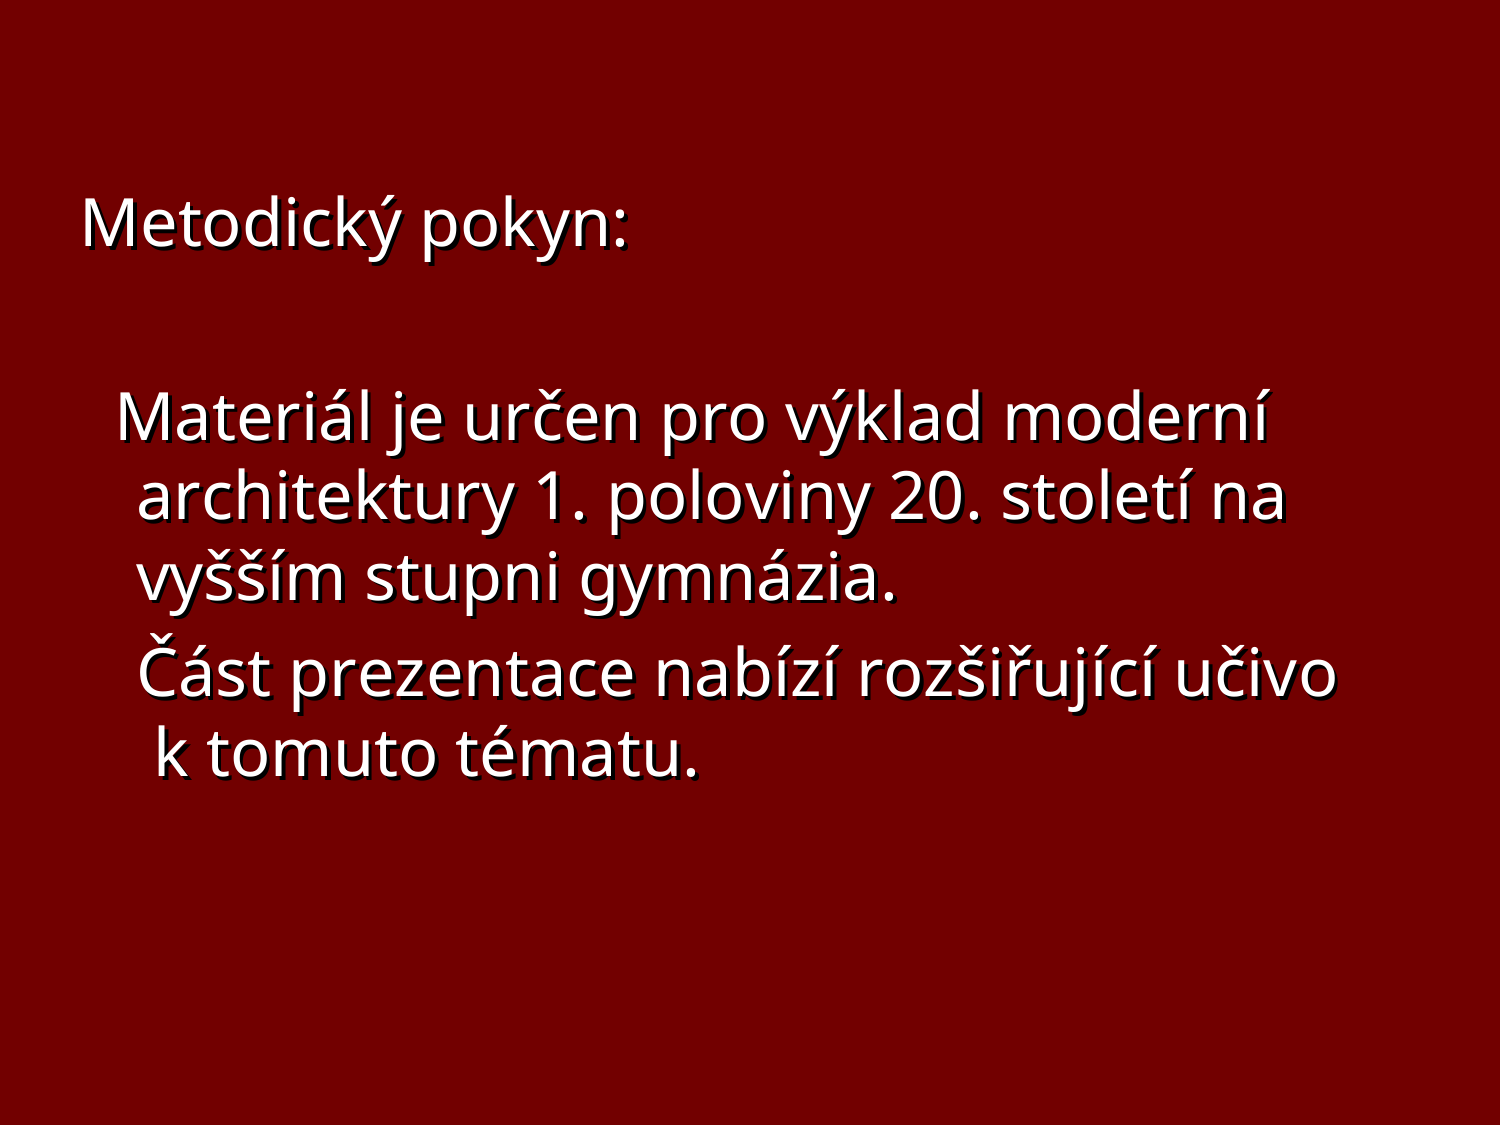

# Metodický pokyn:
 Materiál je určen pro výklad moderní architektury 1. poloviny 20. století na vyšším stupni gymnázia.
	Část prezentace nabízí rozšiřující učivo k tomuto tématu.